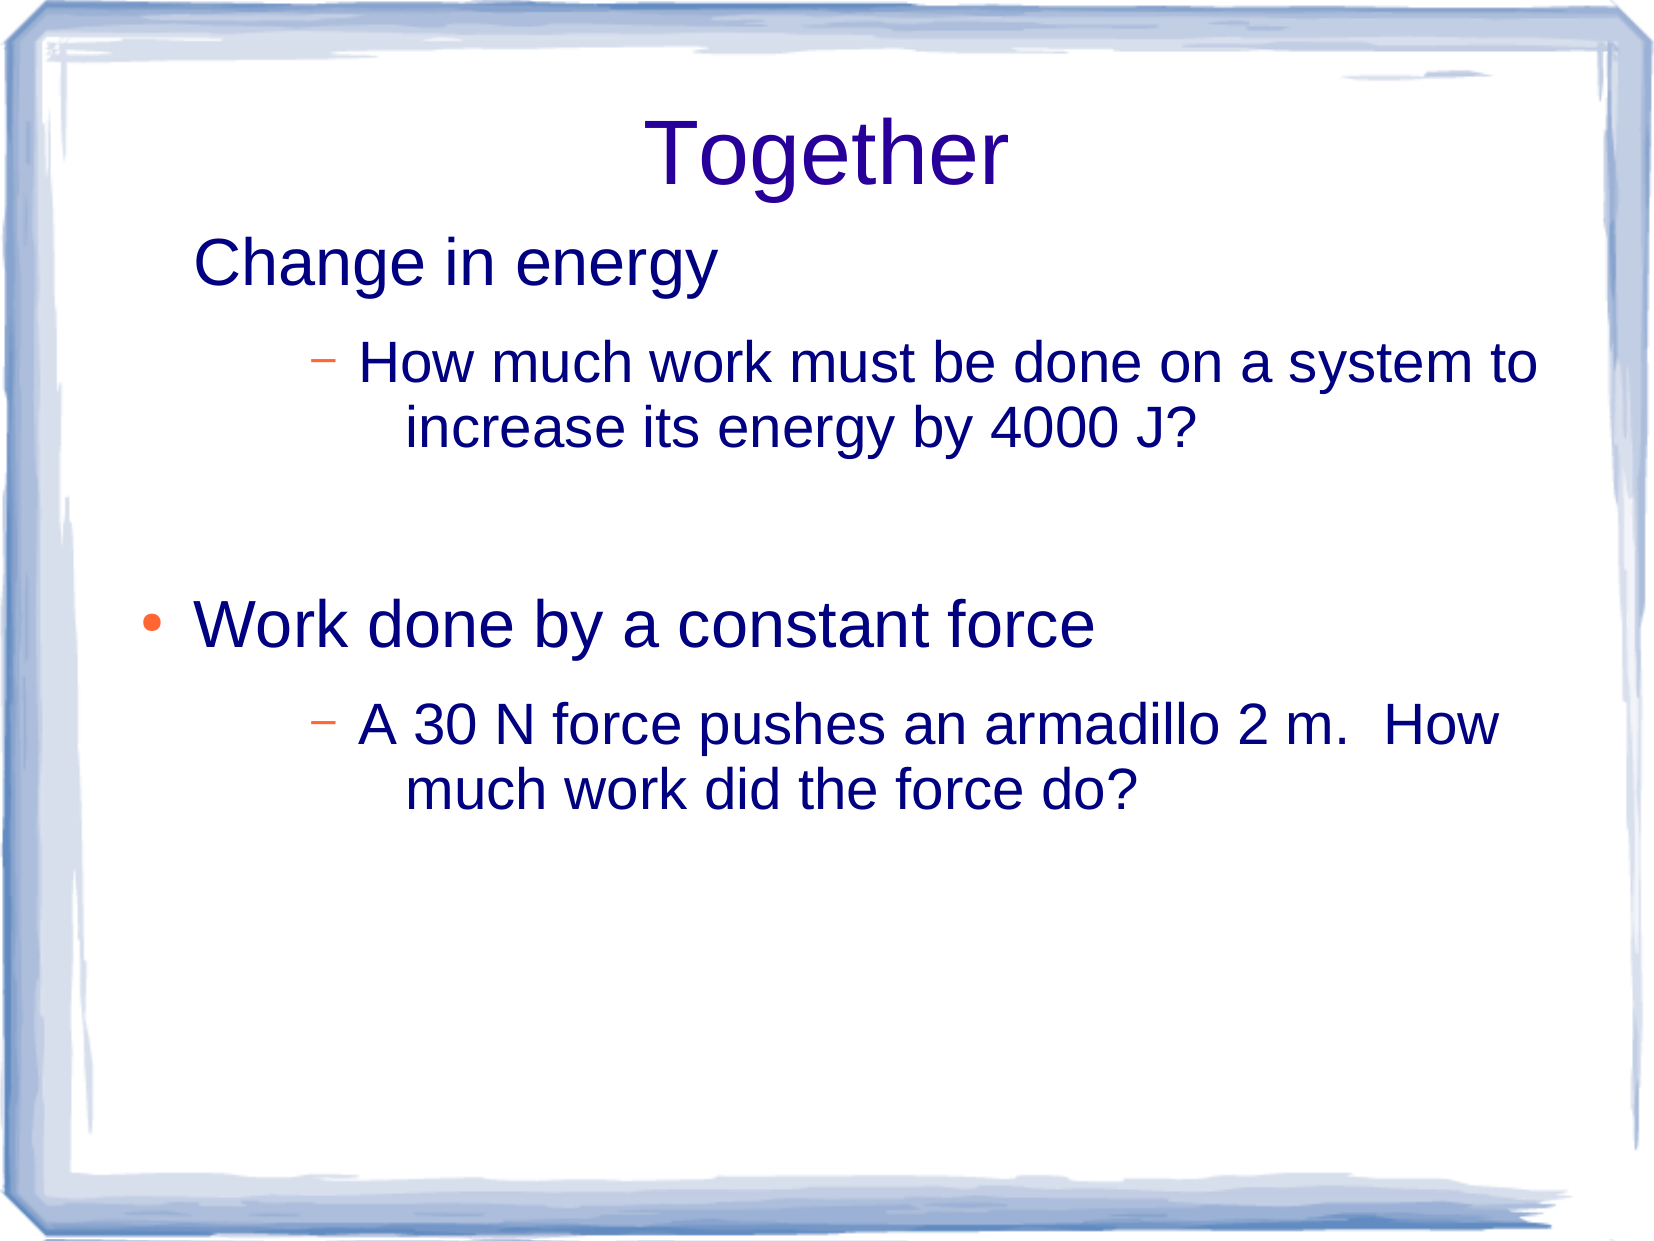

# Together
Change in energy
How much work must be done on a system to increase its energy by 4000 J?
Work done by a constant force
A 30 N force pushes an armadillo 2 m. How much work did the force do?